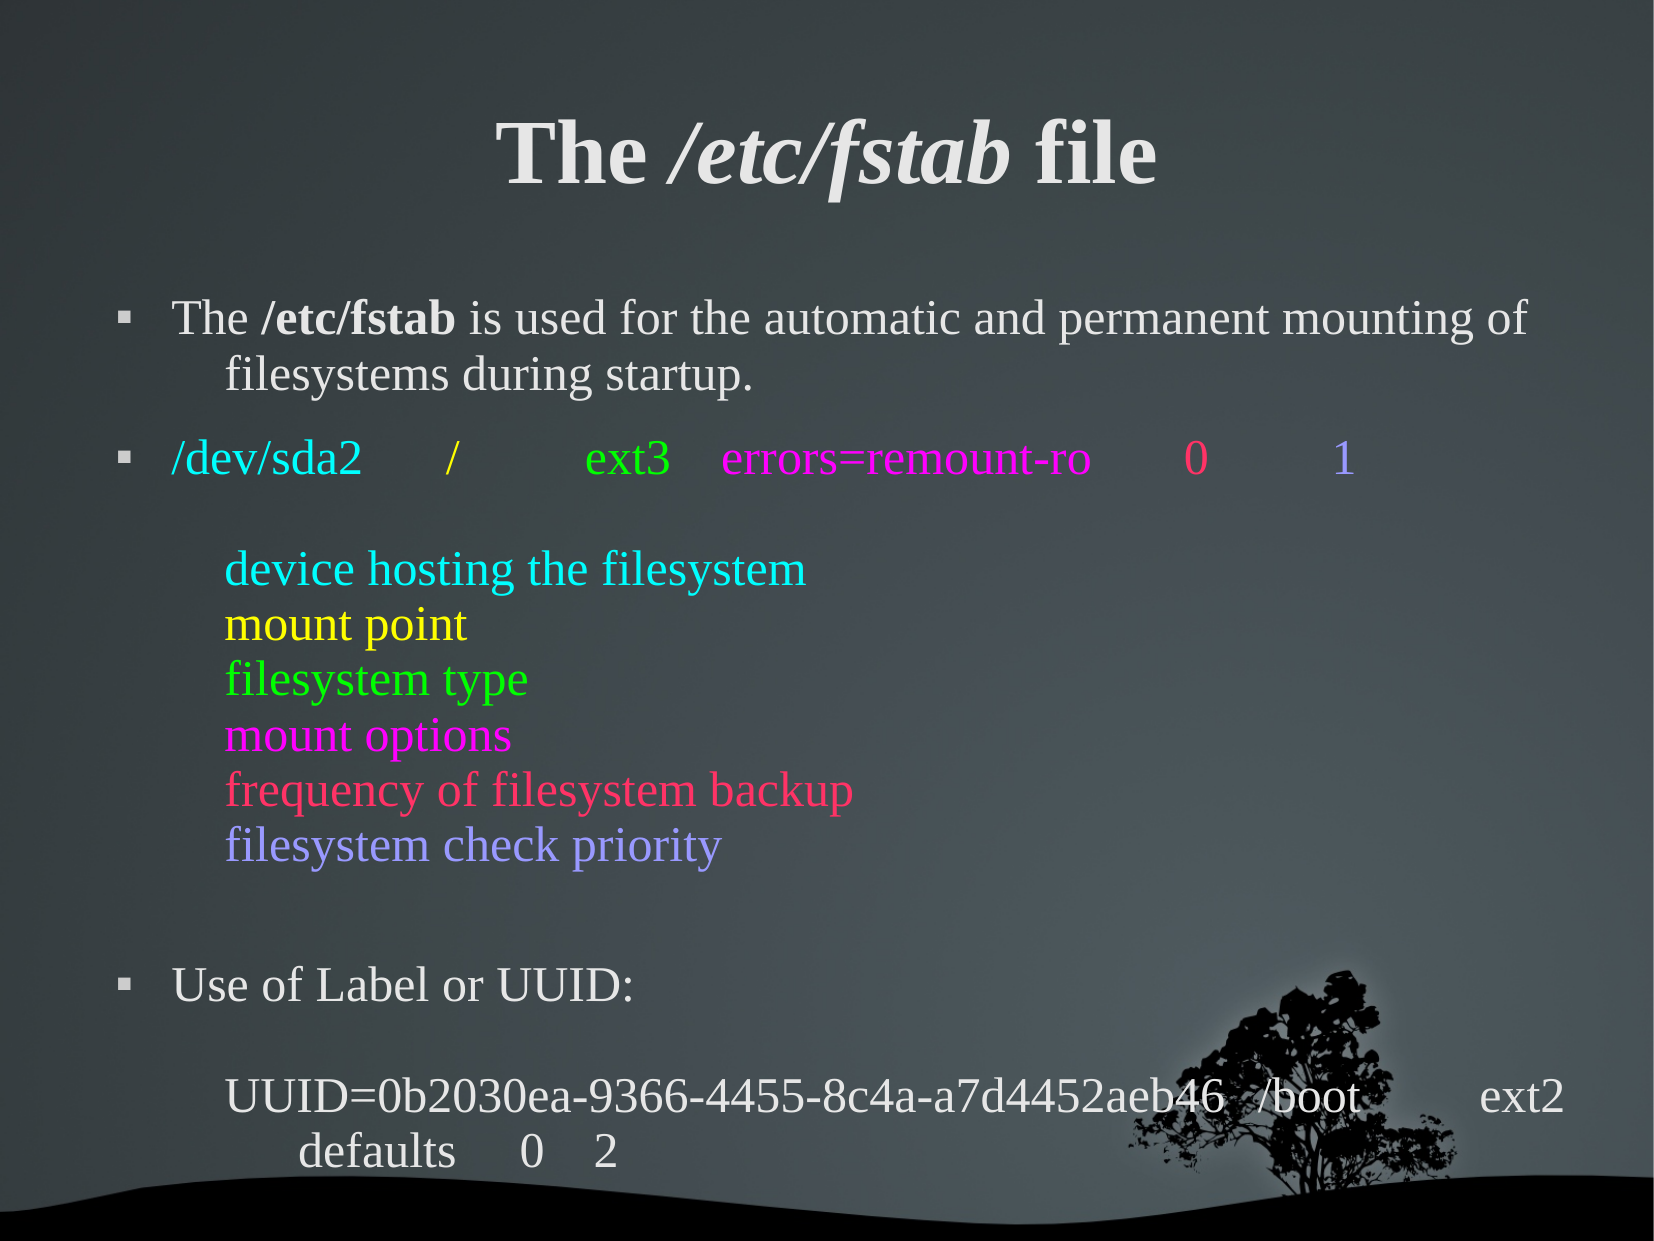

# The /etc/fstab file
The /etc/fstab is used for the automatic and permanent mounting of filesystems during startup.
/dev/sda2 	/ ext3 errors=remount-ro 		0 	1
device hosting the filesystem
mount point
filesystem type
mount options
frequency of filesystem backup
filesystem check priority
Use of Label or UUID:
UUID=0b2030ea-9366-4455-8c4a-a7d4452aeb46	/boot		ext2	defaults	0	2
LABEL=boot /boot ext3 defaults 1 2